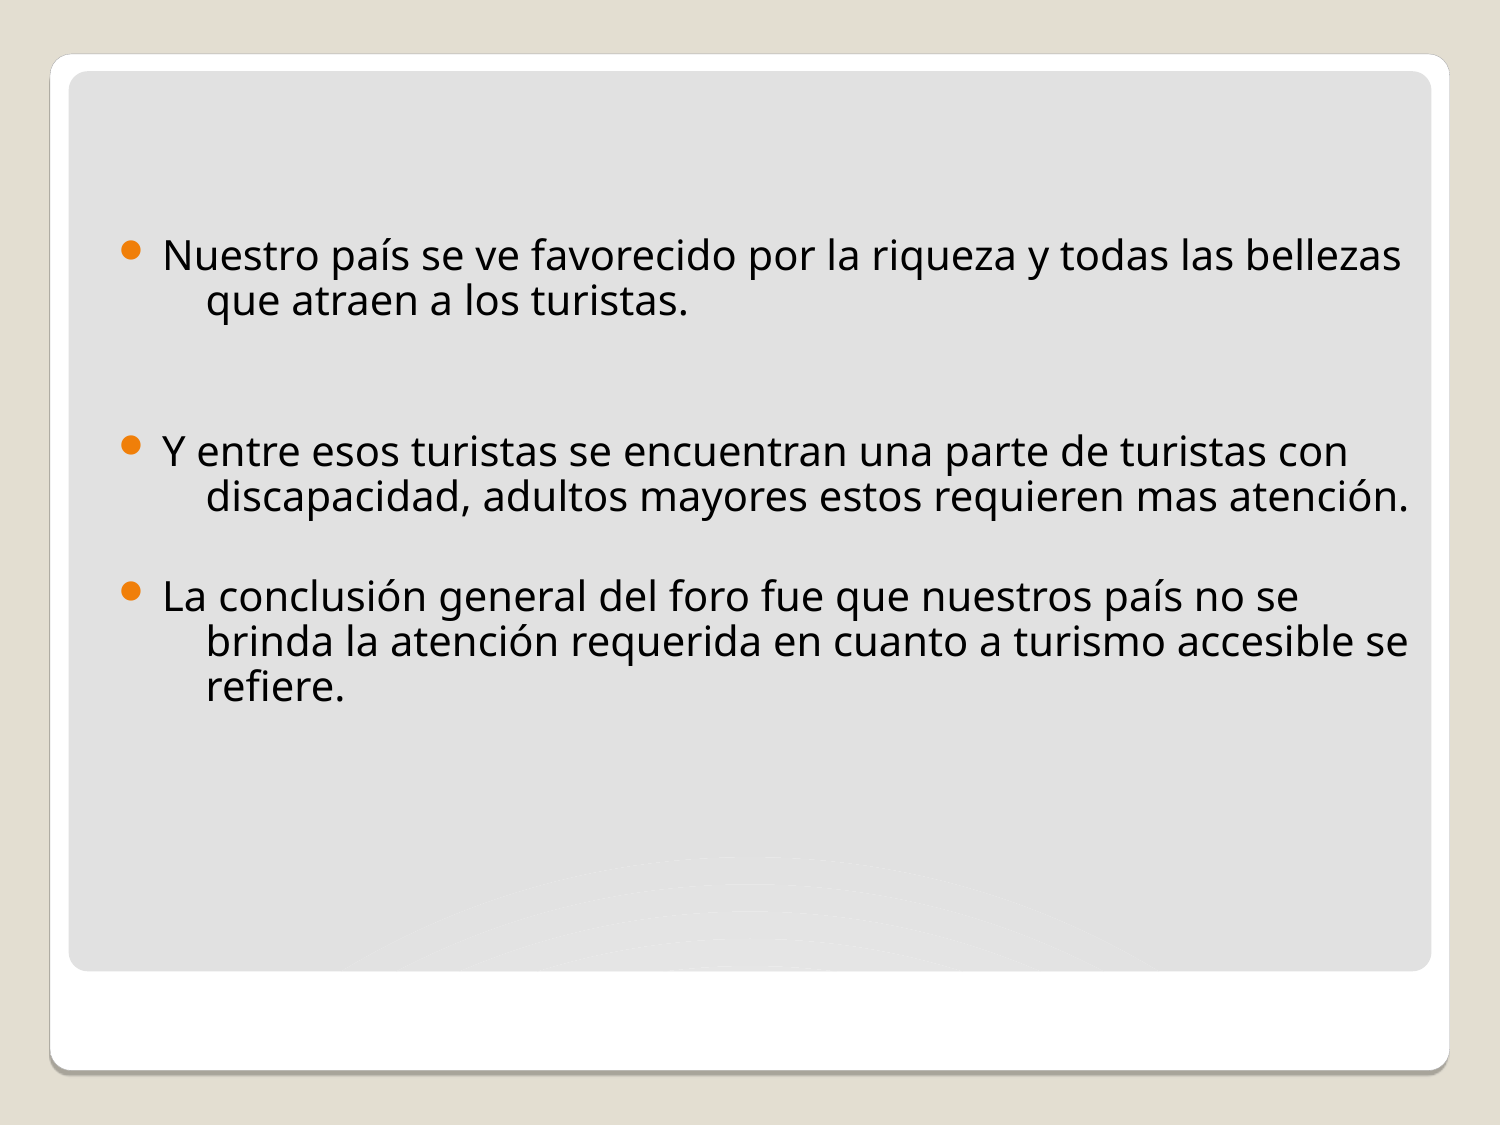

# Nuestro país se ve favorecido por la riqueza y todas las bellezas que atraen a los turistas.
Y entre esos turistas se encuentran una parte de turistas con discapacidad, adultos mayores estos requieren mas atención.
La conclusión general del foro fue que nuestros país no se brinda la atención requerida en cuanto a turismo accesible se refiere.